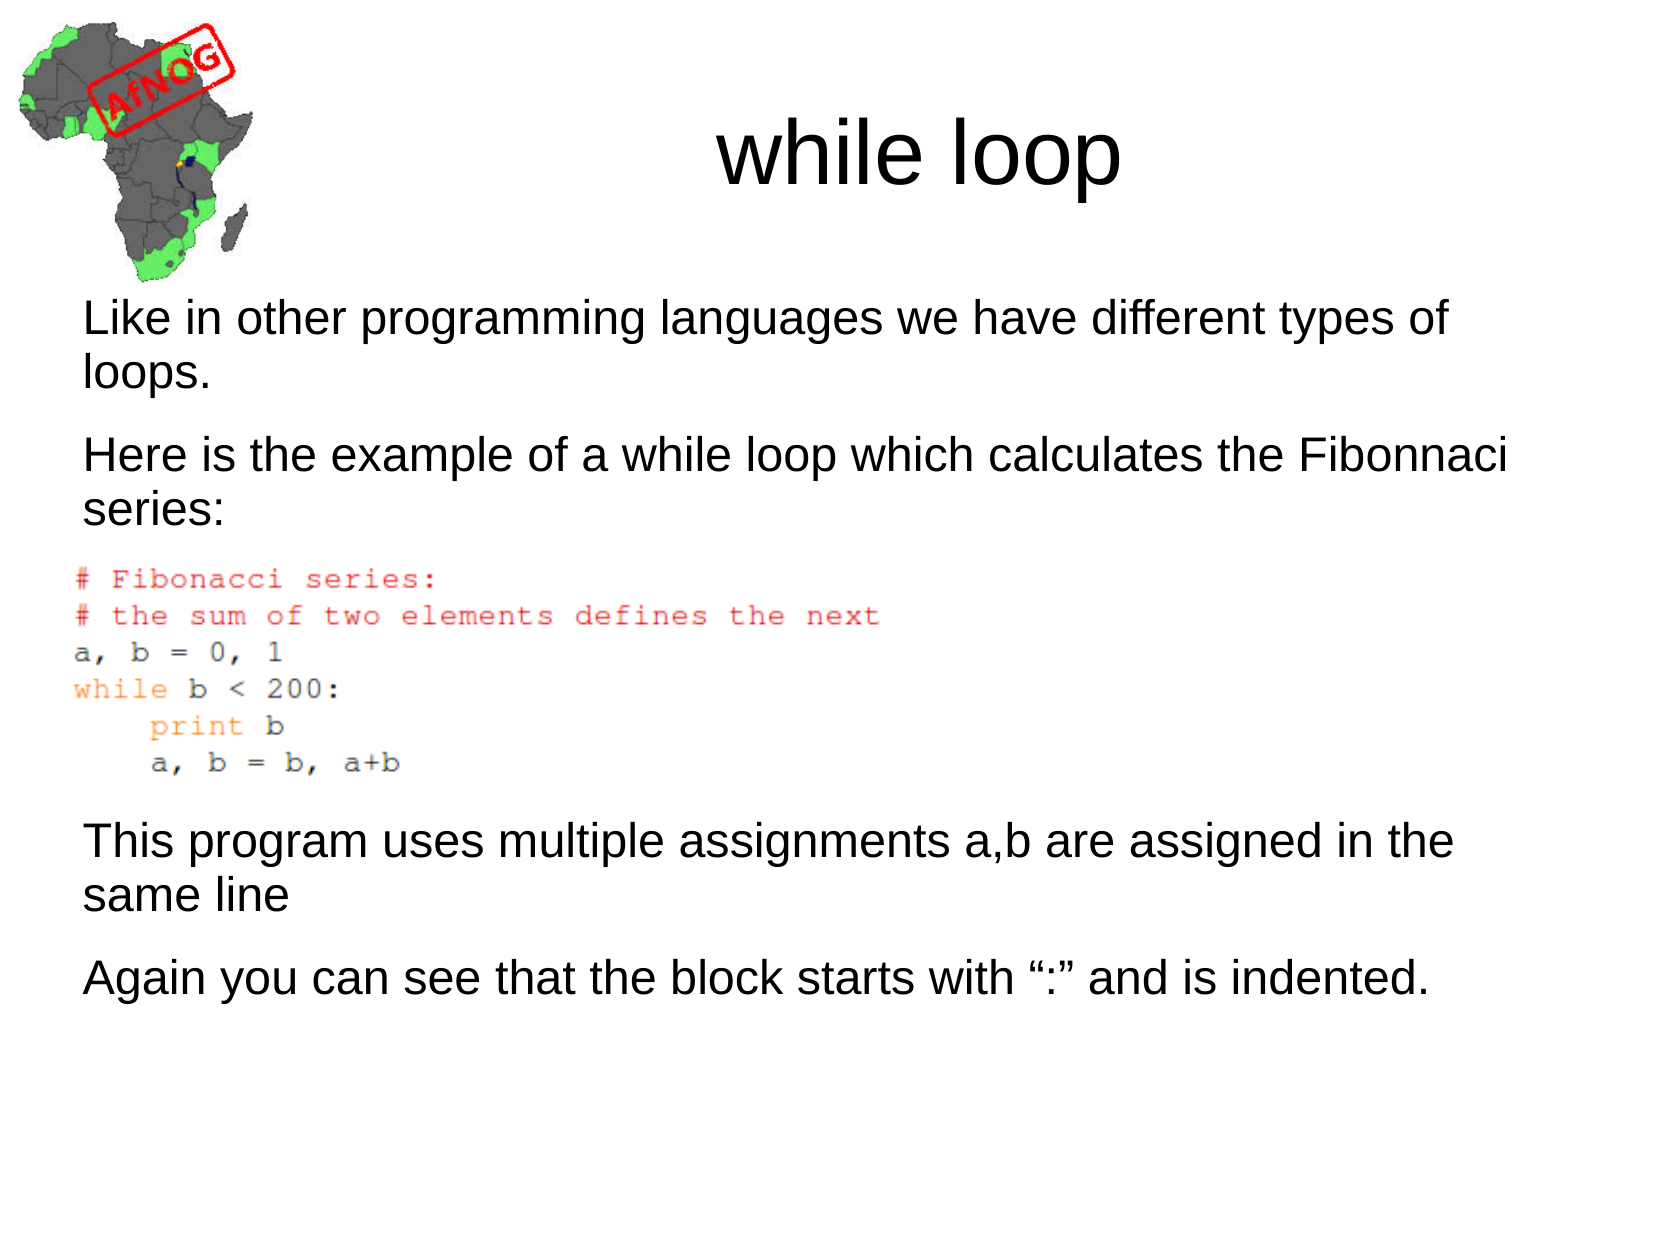

# while loop
Like in other programming languages we have different types of loops.
Here is the example of a while loop which calculates the Fibonnaci series:
This program uses multiple assignments a,b are assigned in the same line
Again you can see that the block starts with “:” and is indented.